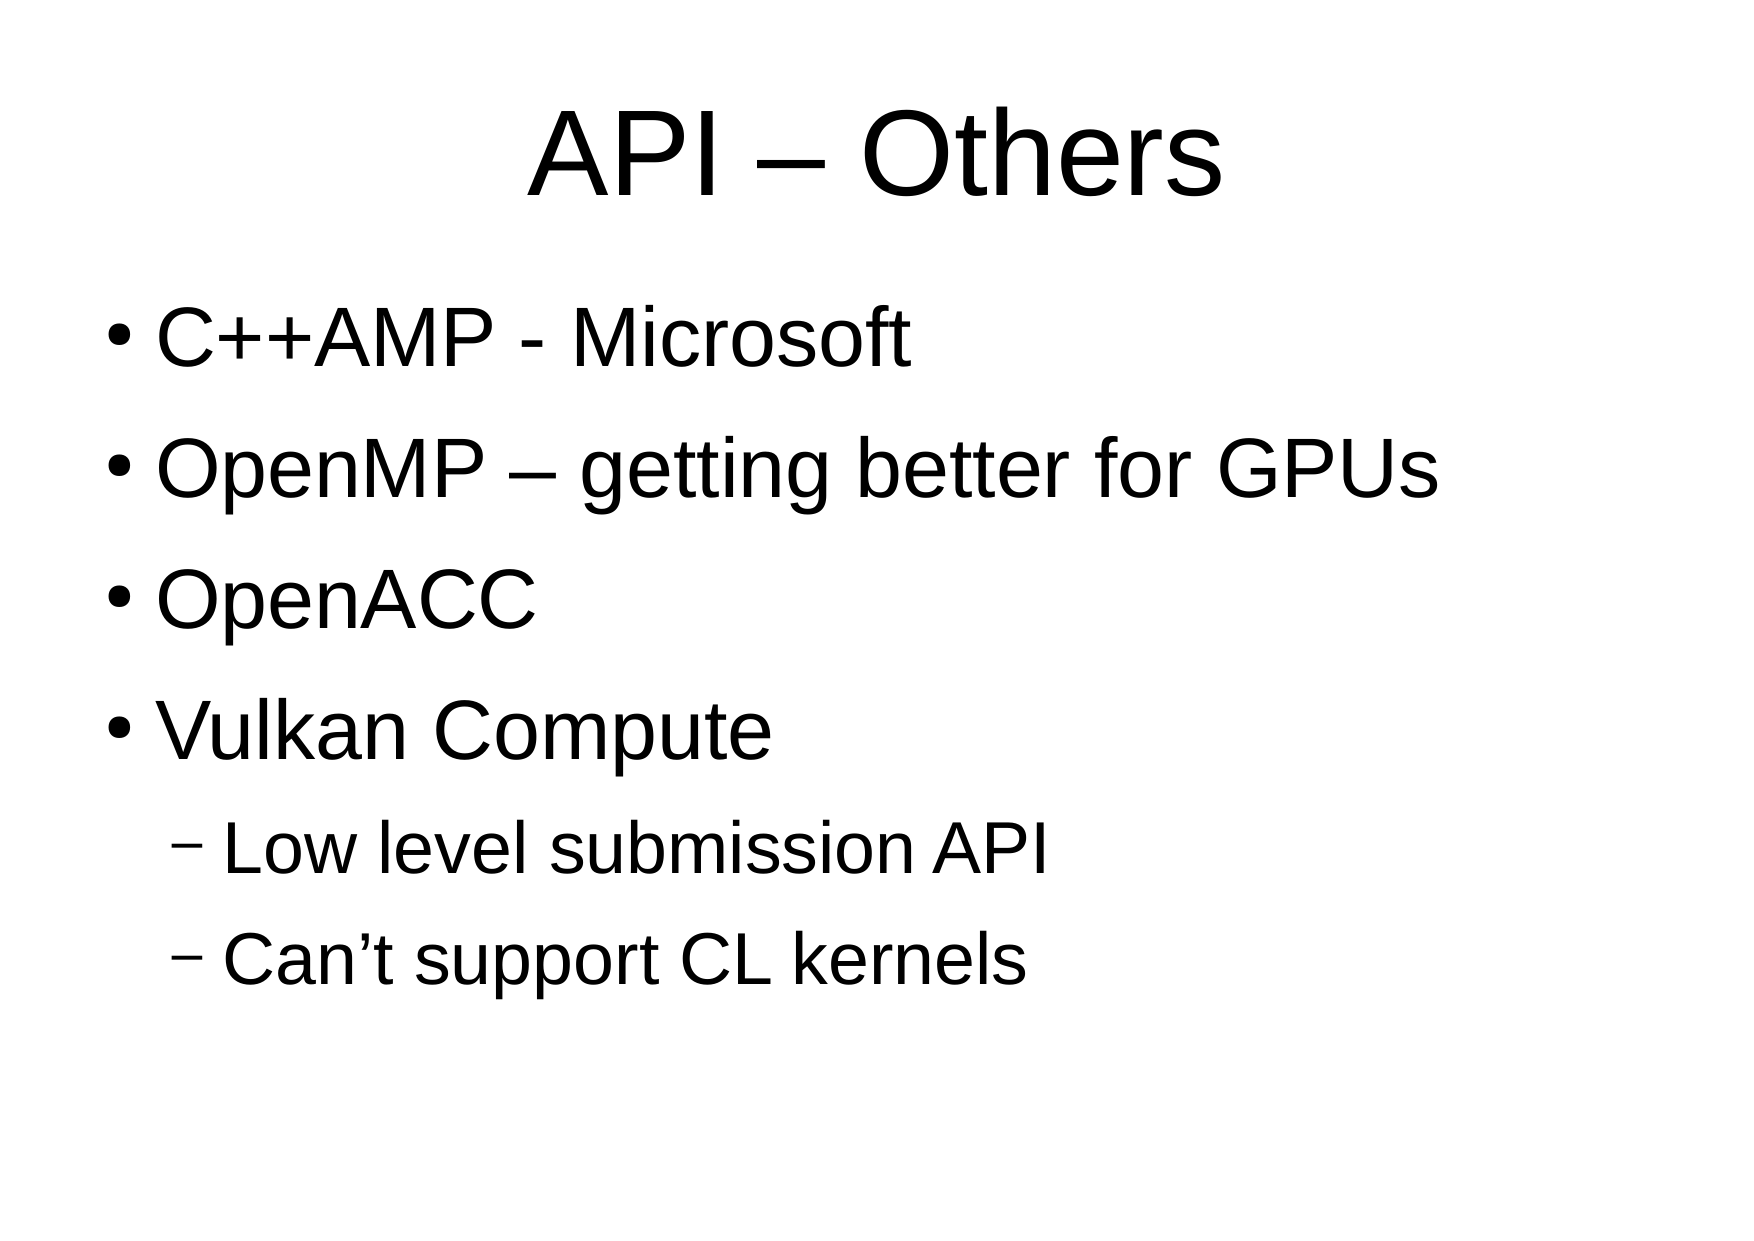

# API – Others
C++AMP - Microsoft
OpenMP – getting better for GPUs
OpenACC
Vulkan Compute
Low level submission API
Can’t support CL kernels